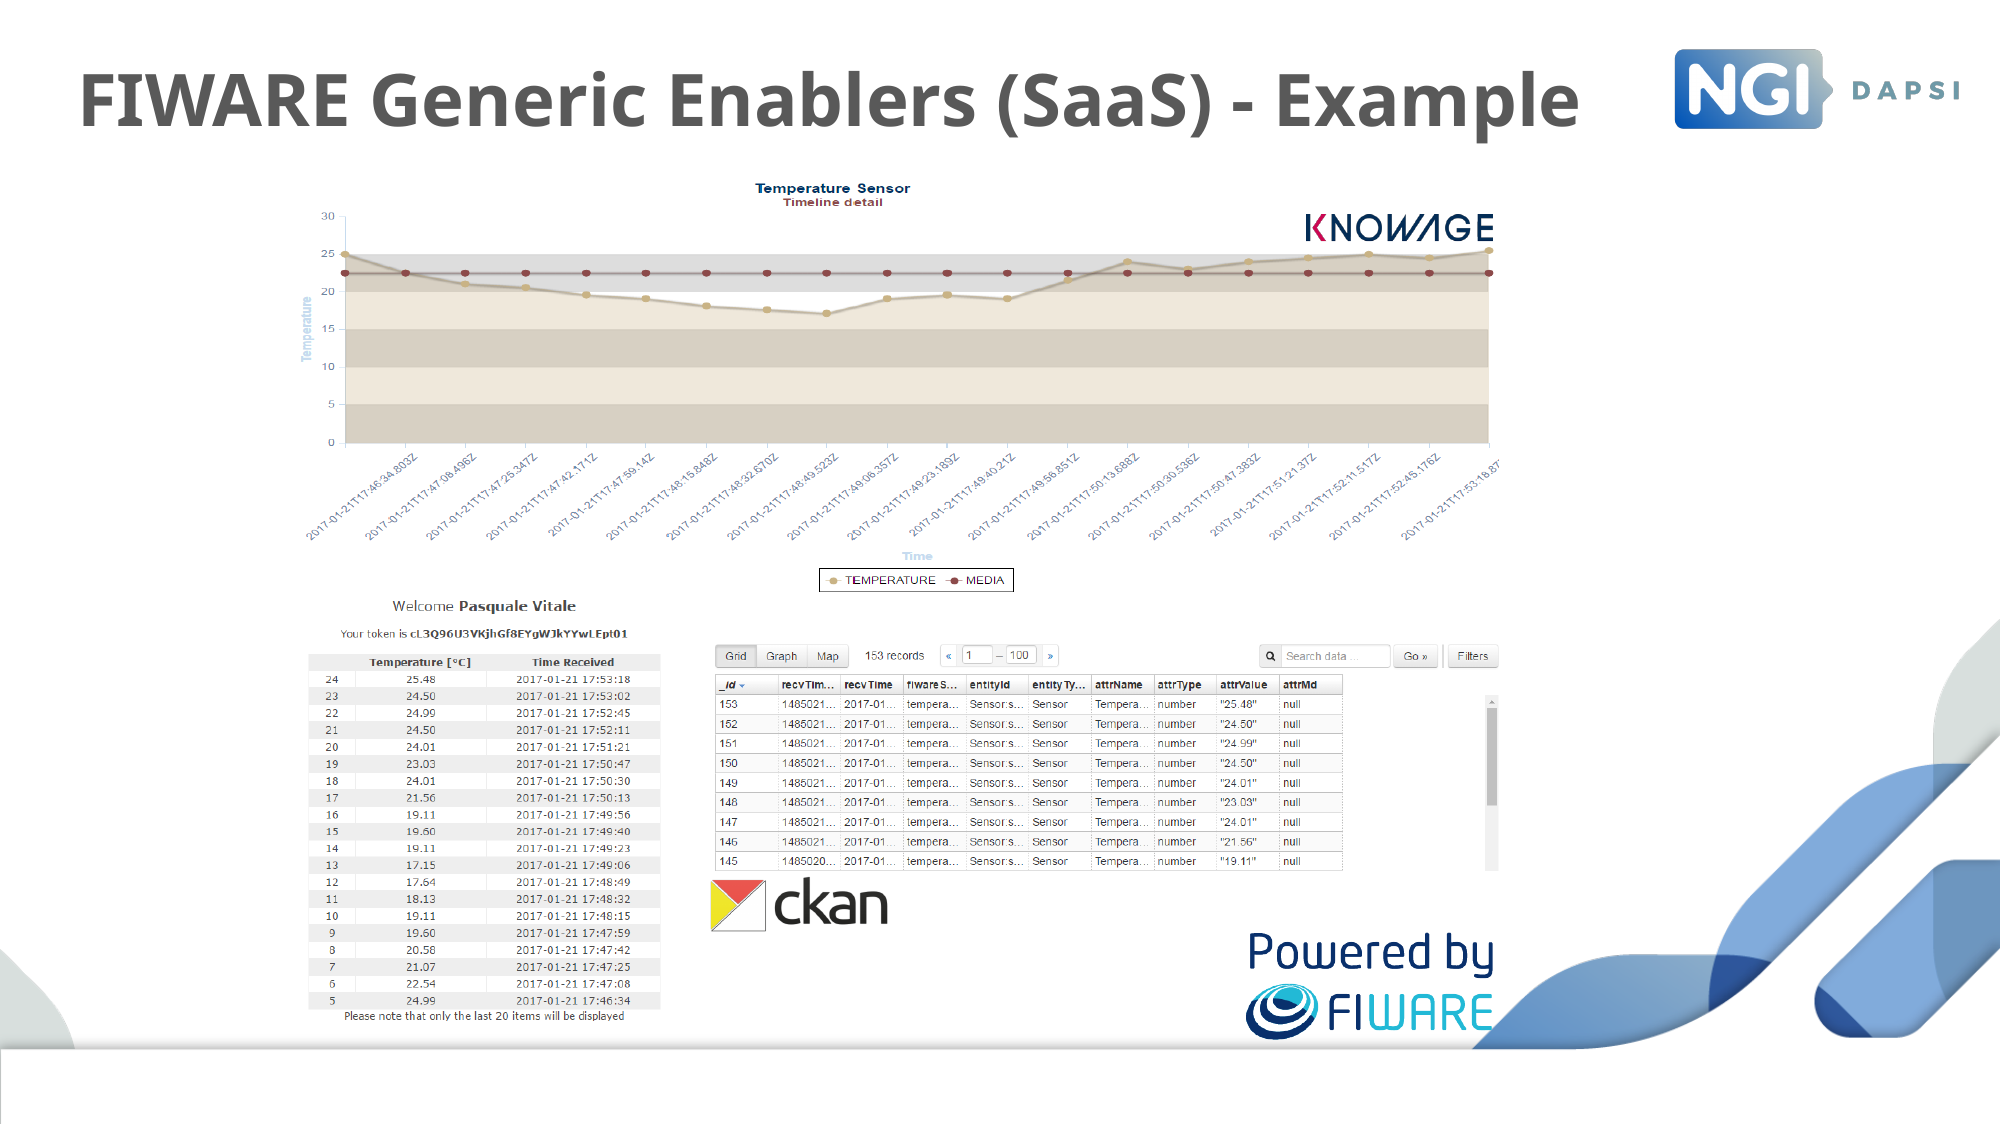

# FIWARE Generic Enablers (SaaS) - Example